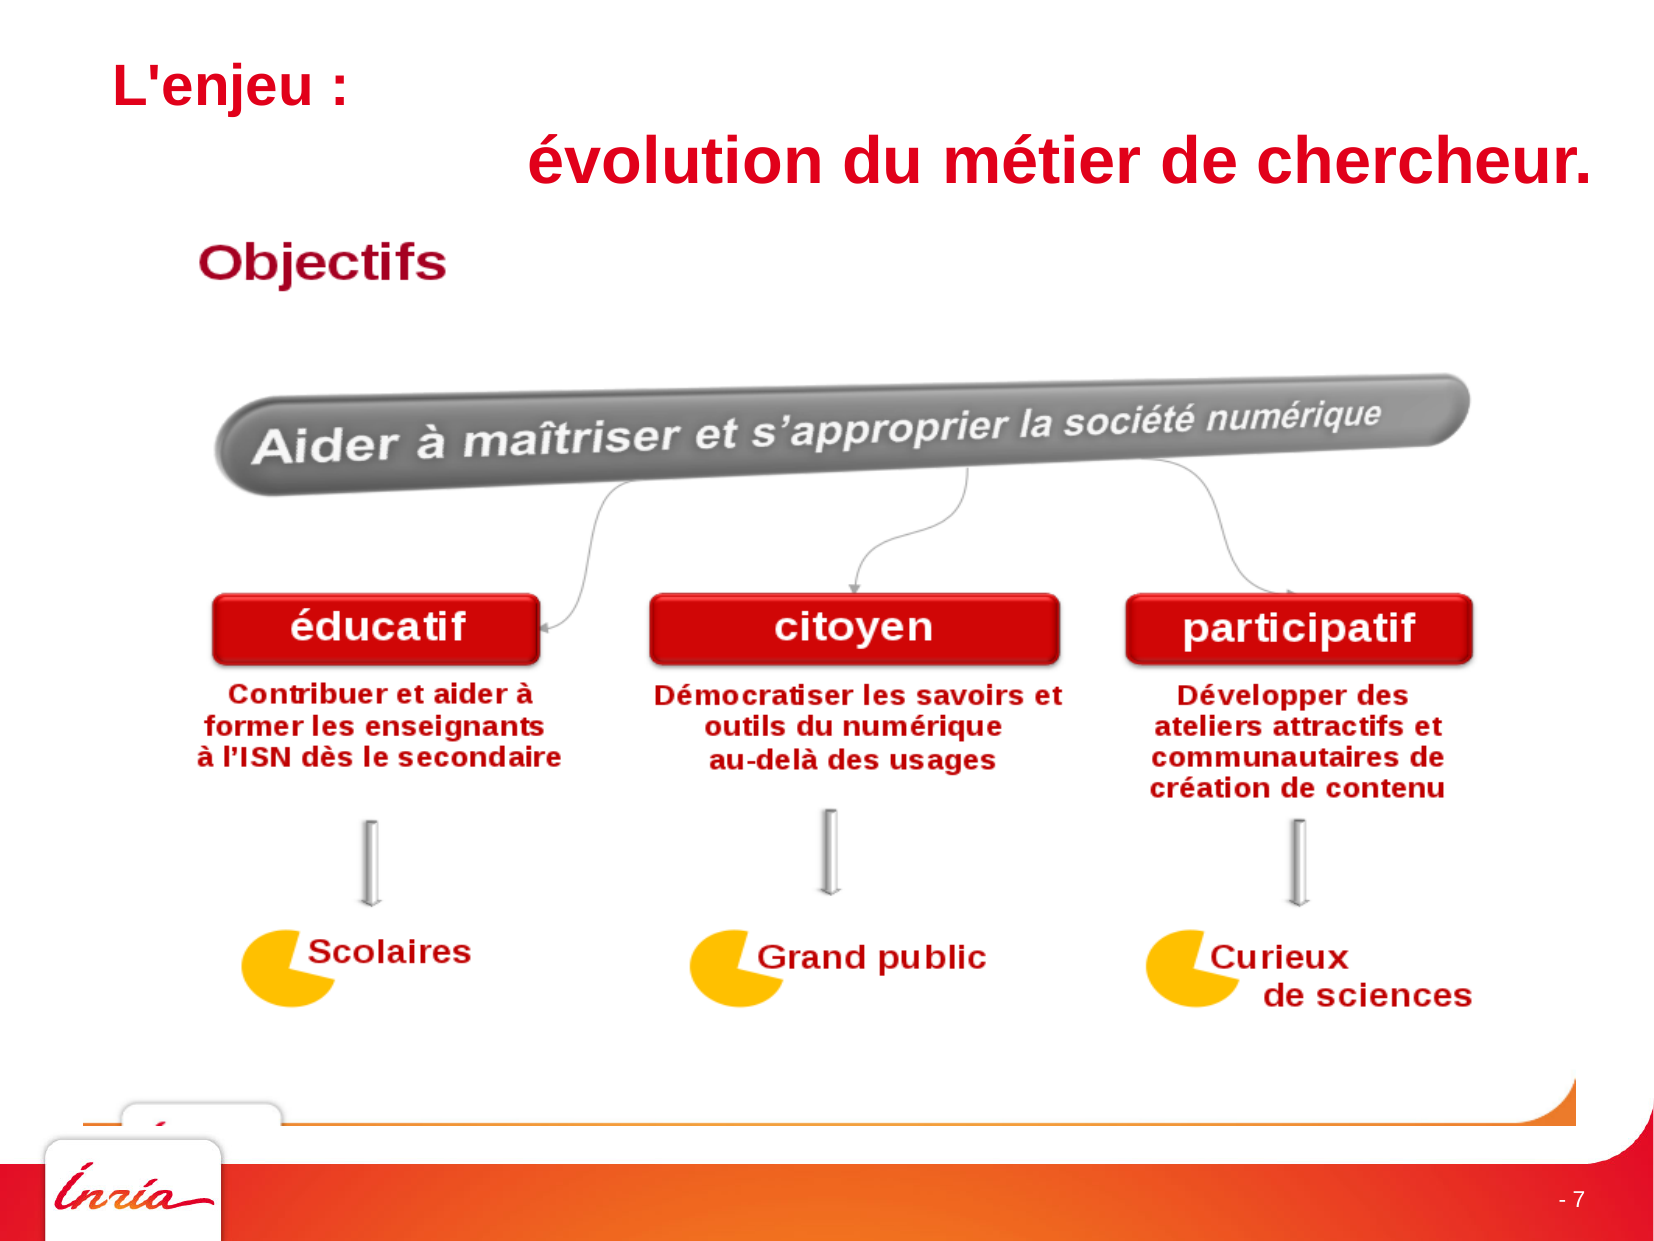

# L'enjeu : évolution du métier de chercheur.